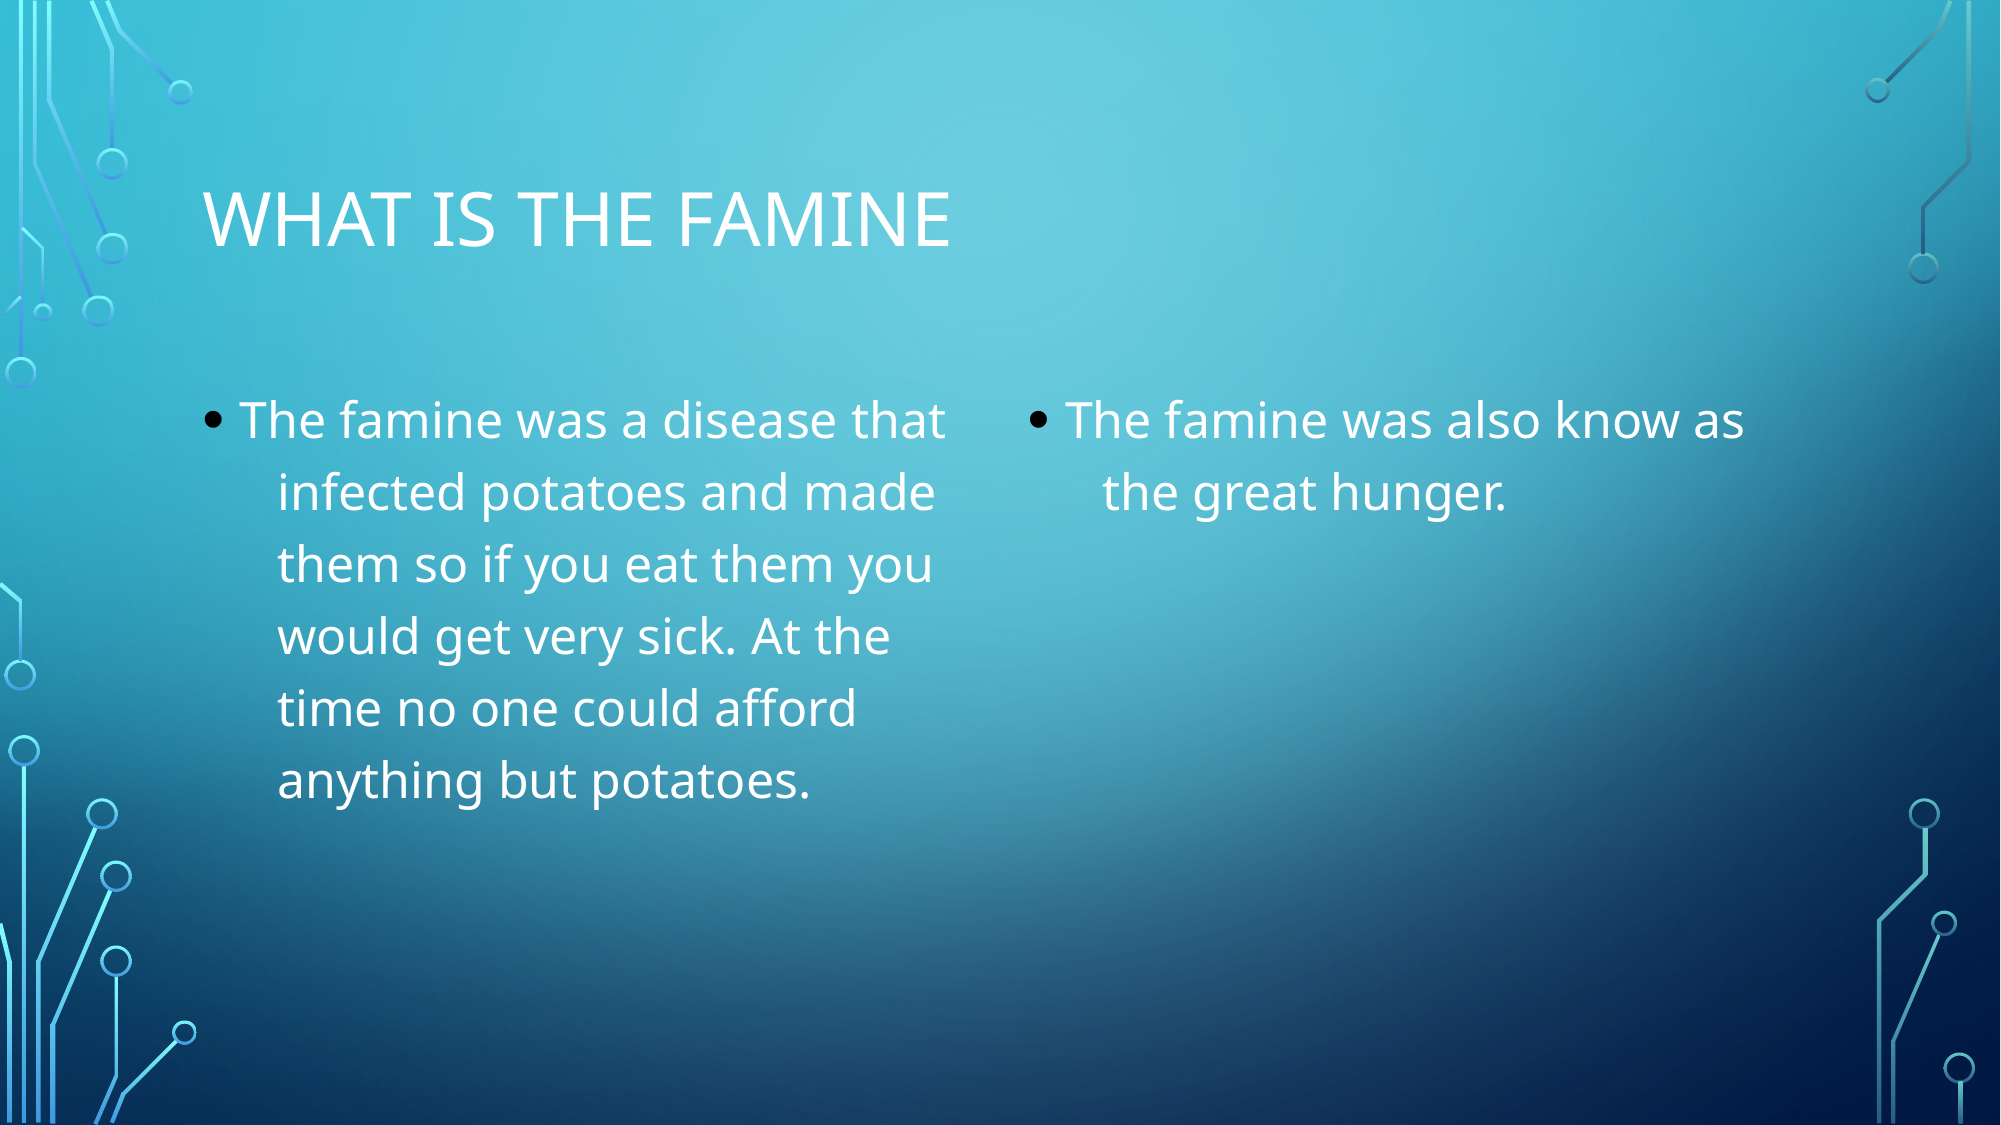

# What is the famine
The famine was a disease that infected potatoes and made them so if you eat them you would get very sick. At the time no one could afford anything but potatoes.
The famine was also know as the great hunger.